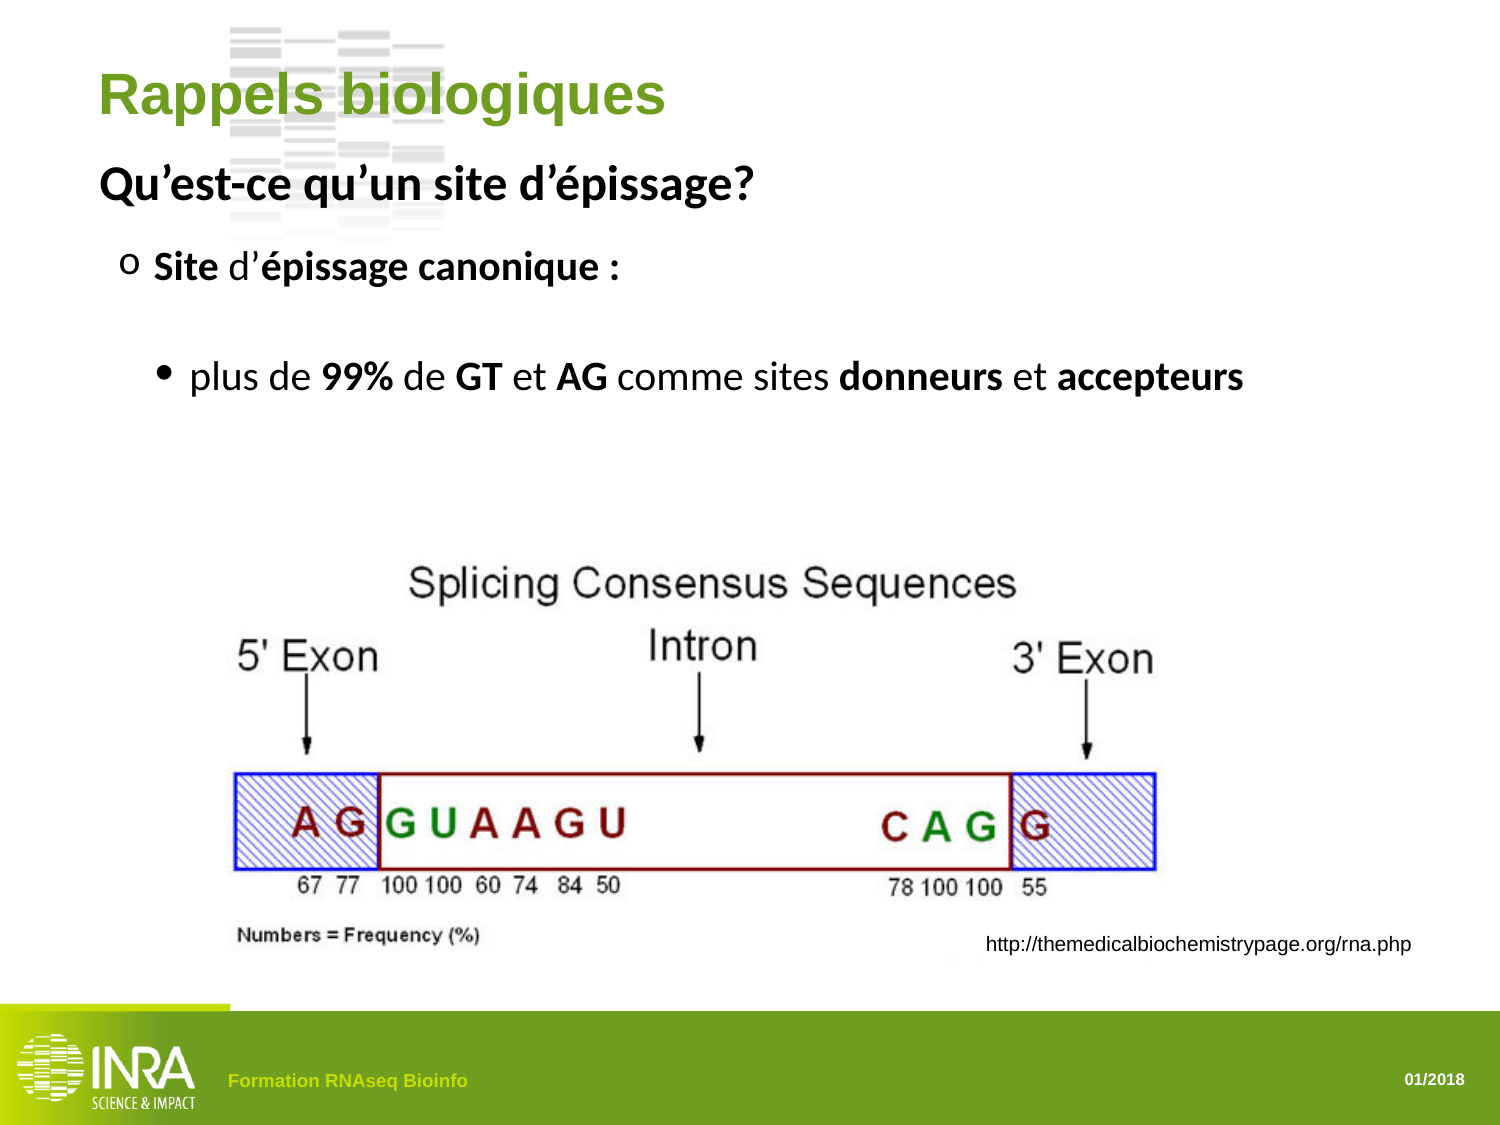

Rappels biologiques
Qu’est-ce qu’un site d’épissage?
Site d’épissage canonique :
plus de 99% de GT et AG comme sites donneurs et accepteurs
http://themedicalbiochemistrypage.org/rna.php